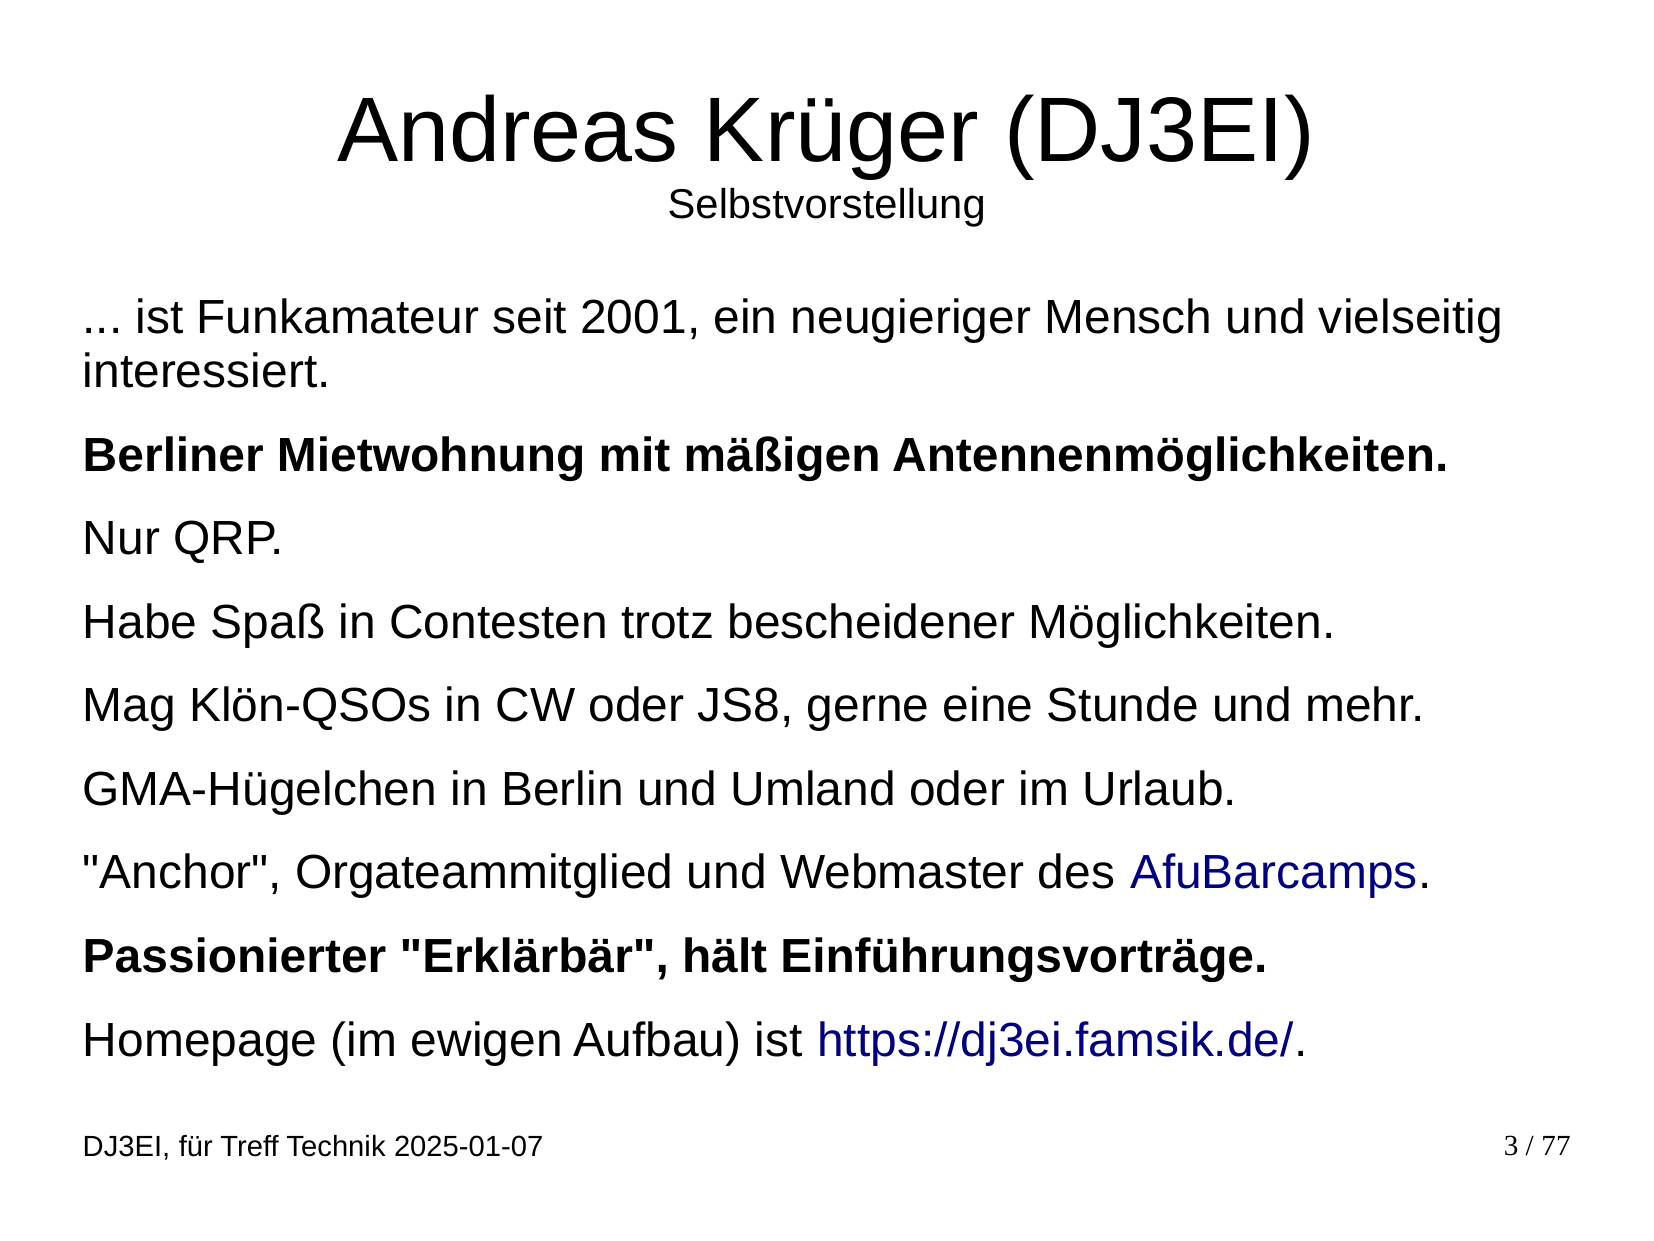

# Andreas Krüger (DJ3EI) Selbstvorstellung
... ist Funkamateur seit 2001, ein neugieriger Mensch und vielseitig interessiert.
Berliner Mietwohnung mit mäßigen Antennenmöglichkeiten.
Nur QRP.
Habe Spaß in Contesten trotz bescheidener Möglichkeiten.
Mag Klön-QSOs in CW oder JS8, gerne eine Stunde und mehr.
GMA-Hügelchen in Berlin und Umland oder im Urlaub.
"Anchor", Orgateammitglied und Webmaster des AfuBarcamps.
Passionierter "Erklärbär", hält Einführungsvorträge.
Homepage (im ewigen Aufbau) ist https://dj3ei.famsik.de/.
3